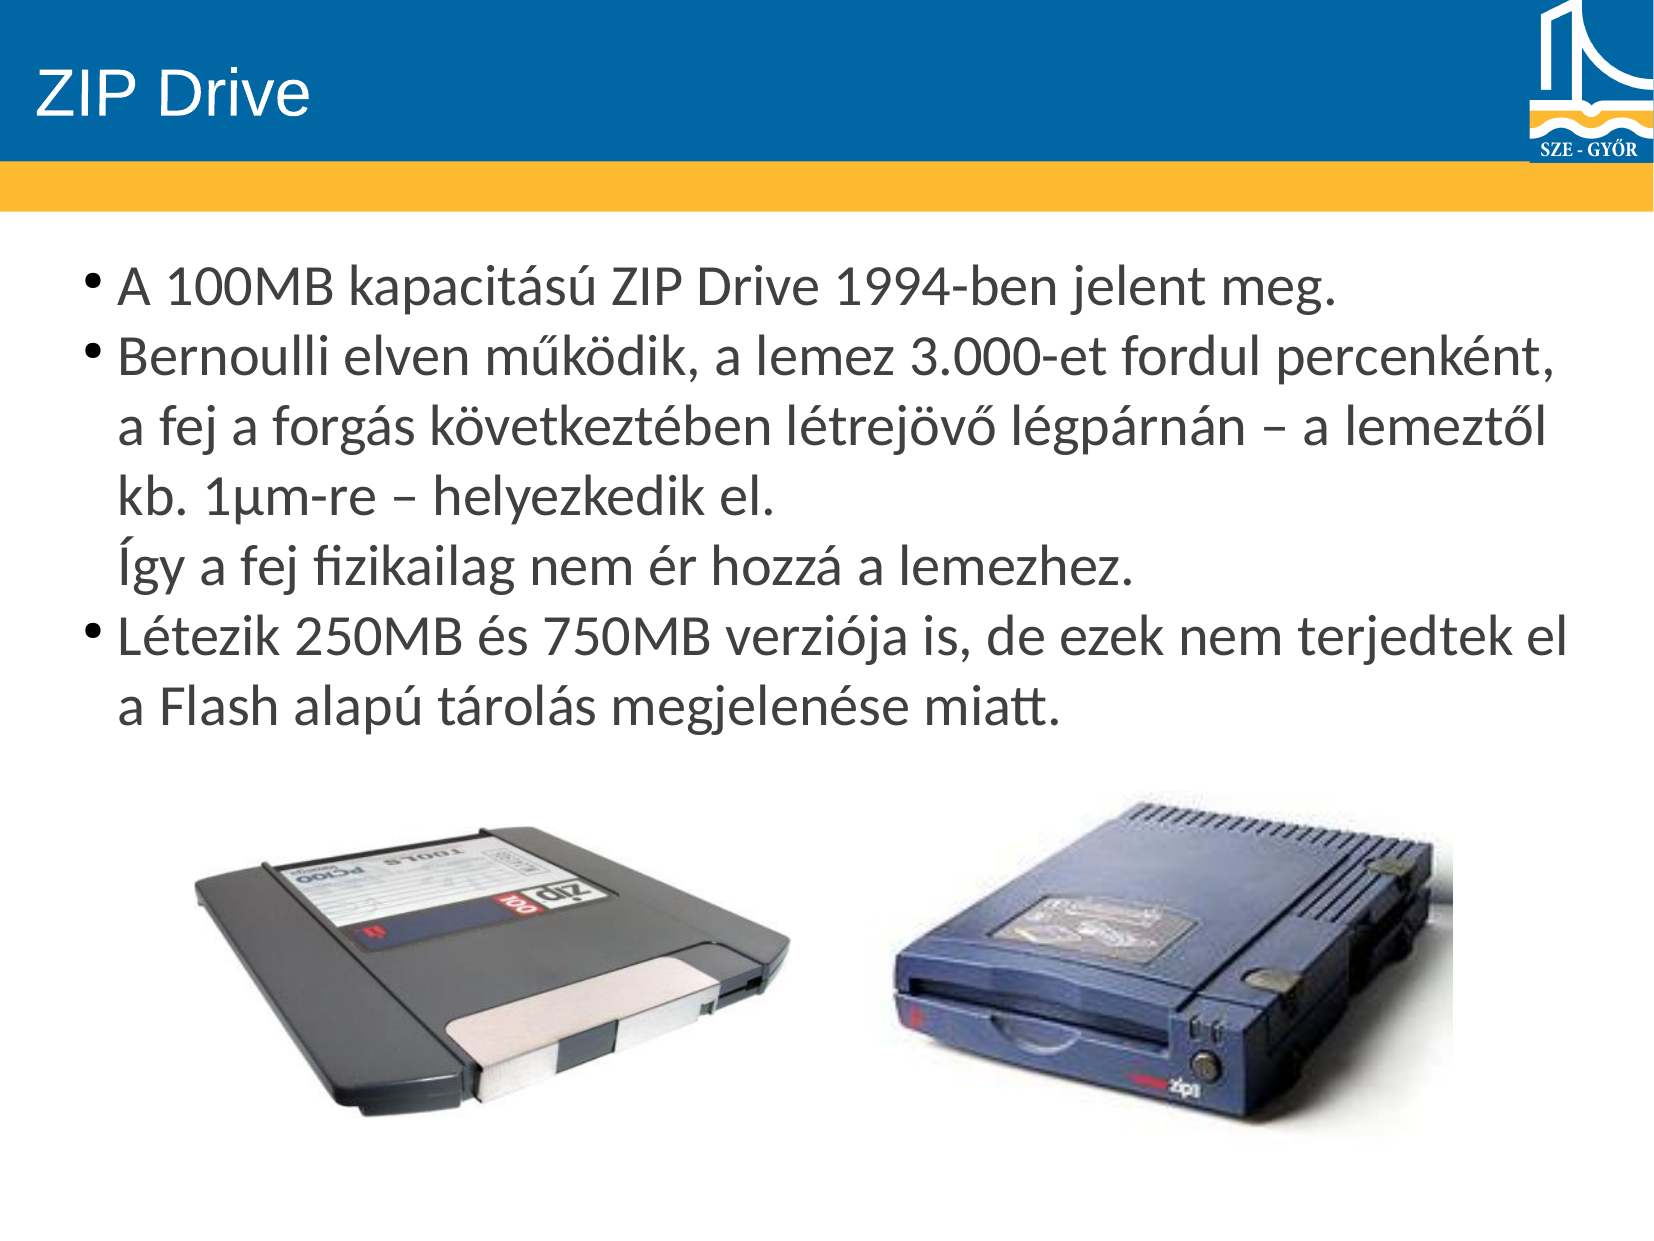

ZIP Drive
A 100MB kapacitású ZIP Drive 1994-ben jelent meg.
Bernoulli elven működik, a lemez 3.000-et fordul percenként, a fej a forgás következtében létrejövő légpárnán – a lemeztől kb. 1μm-re – helyezkedik el.
Így a fej fizikailag nem ér hozzá a lemezhez.
Létezik 250MB és 750MB verziója is, de ezek nem terjedtek el a Flash alapú tárolás megjelenése miatt.